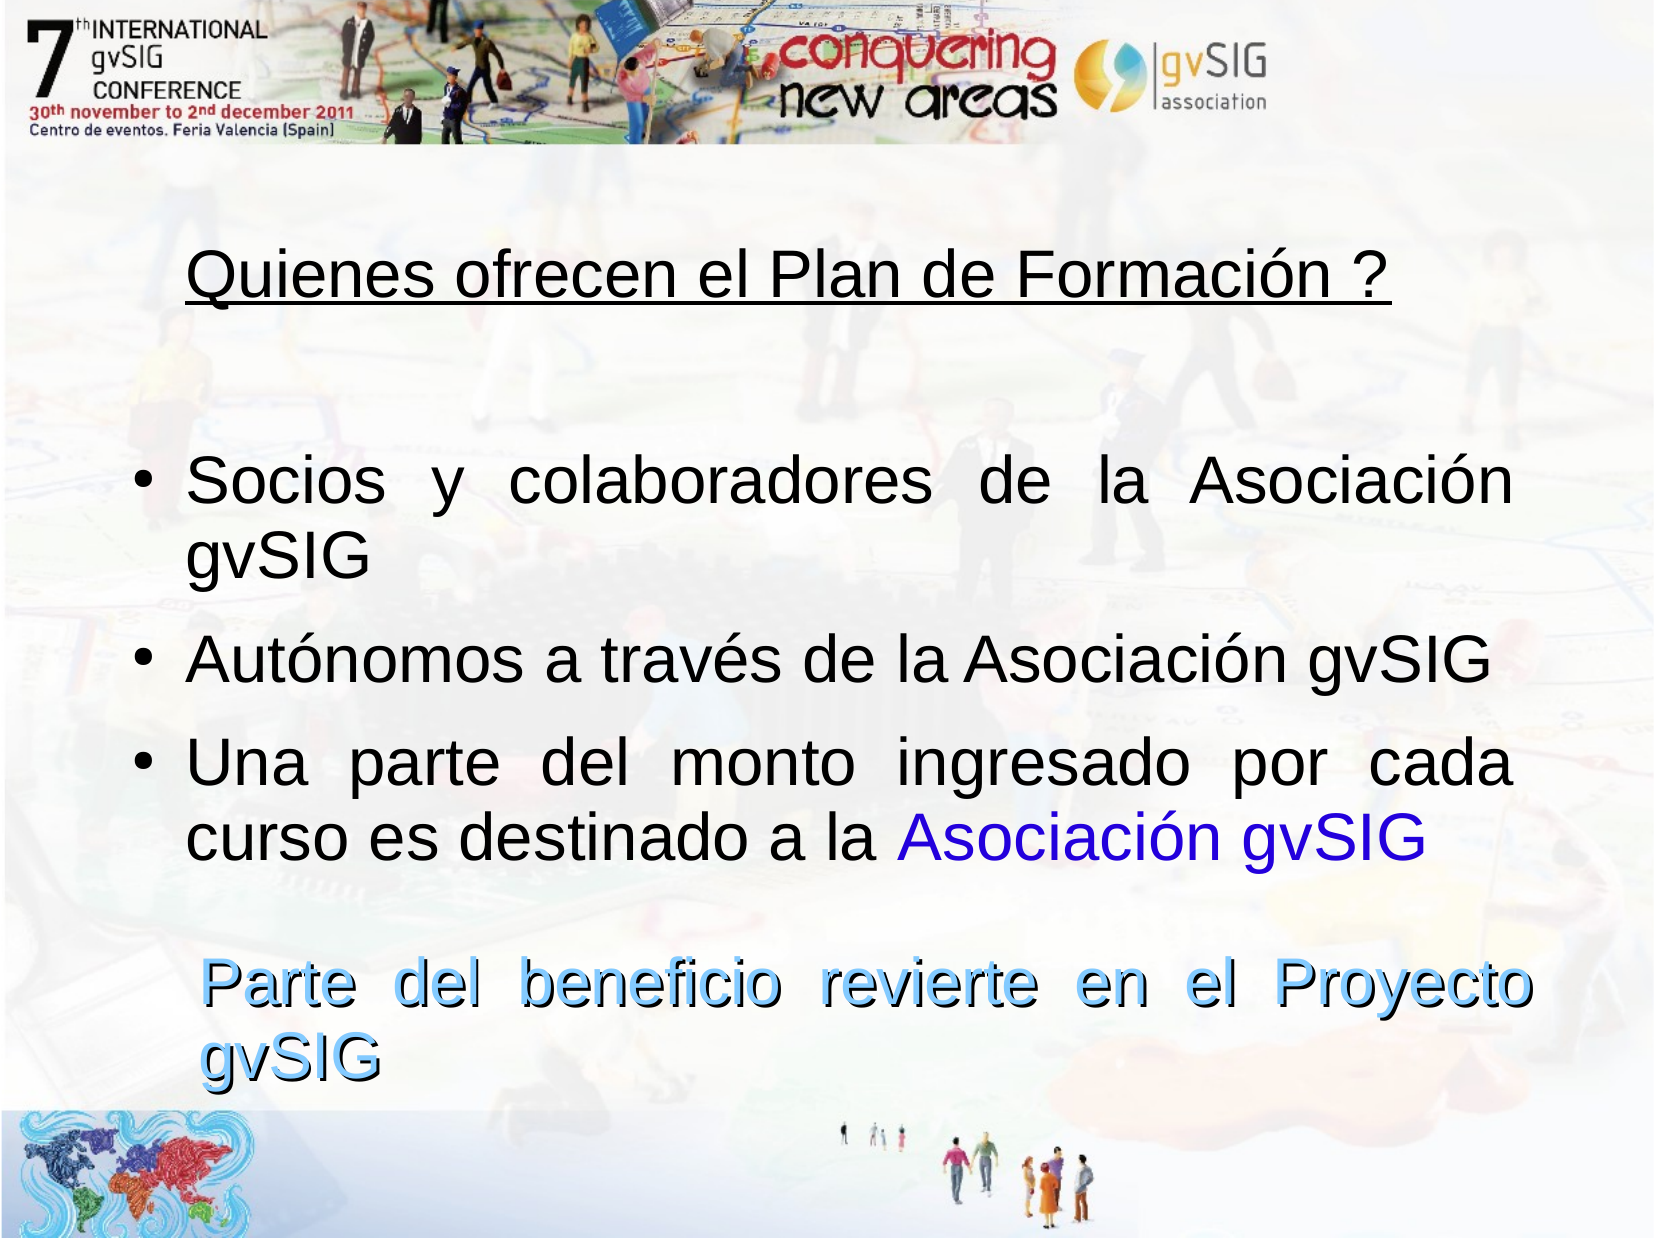

# Quienes ofrecen el Plan de Formación ?
Socios y colaboradores de la Asociación gvSIG
Autónomos a través de la Asociación gvSIG
Una parte del monto ingresado por cada curso es destinado a la Asociación gvSIG
Parte del beneficio revierte en el Proyecto gvSIG